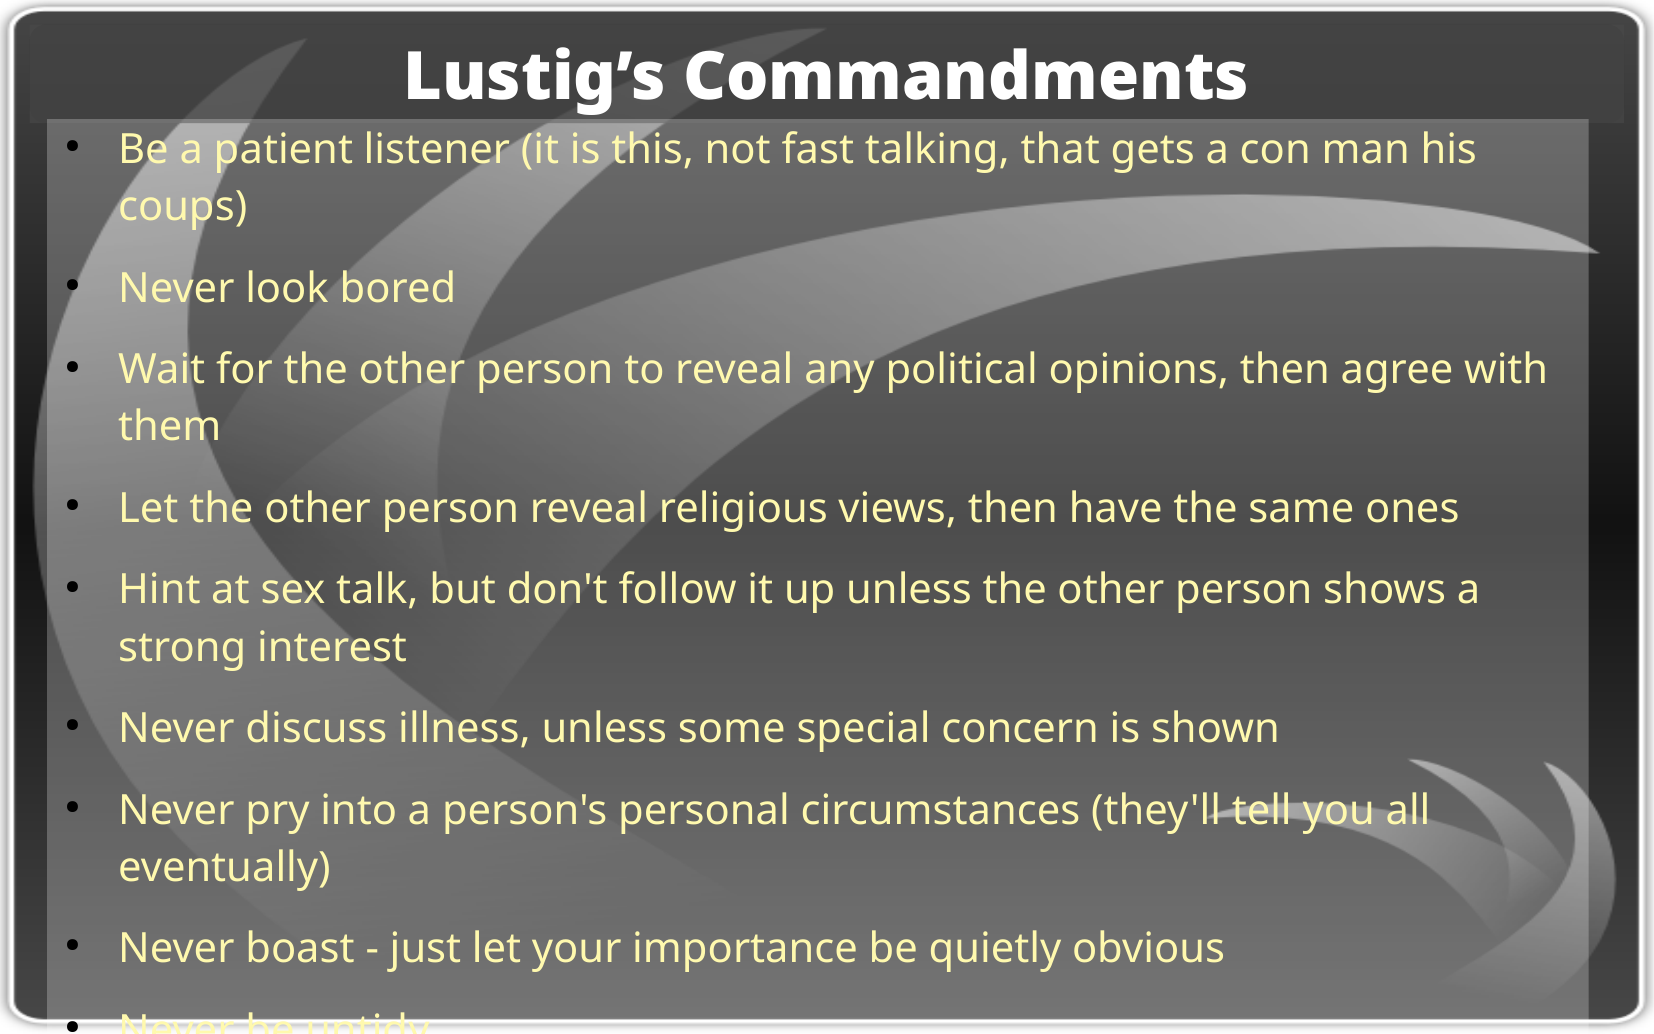

# Lustig’s Commandments
Be a patient listener (it is this, not fast talking, that gets a con man his coups)
Never look bored
Wait for the other person to reveal any political opinions, then agree with them
Let the other person reveal religious views, then have the same ones
Hint at sex talk, but don't follow it up unless the other person shows a strong interest
Never discuss illness, unless some special concern is shown
Never pry into a person's personal circumstances (they'll tell you all eventually)
Never boast - just let your importance be quietly obvious
Never be untidy
Never get drunk